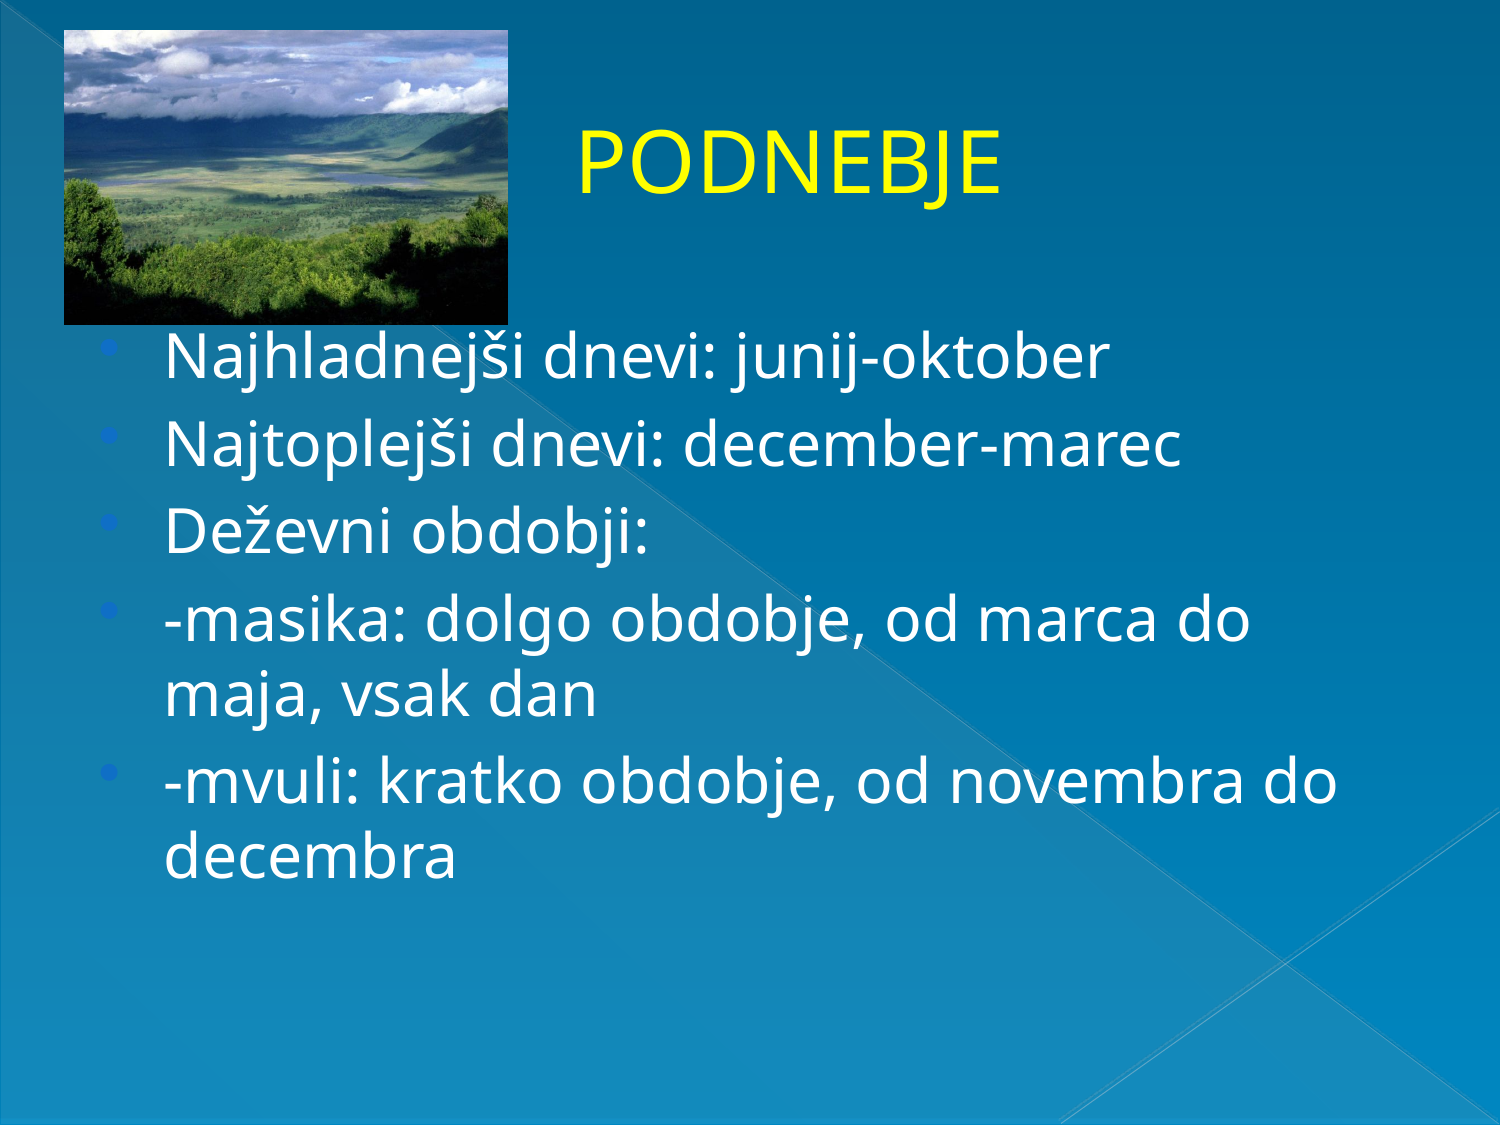

# PODNEBJE
Najhladnejši dnevi: junij-oktober
Najtoplejši dnevi: december-marec
Deževni obdobji:
-masika: dolgo obdobje, od marca do maja, vsak dan
-mvuli: kratko obdobje, od novembra do decembra